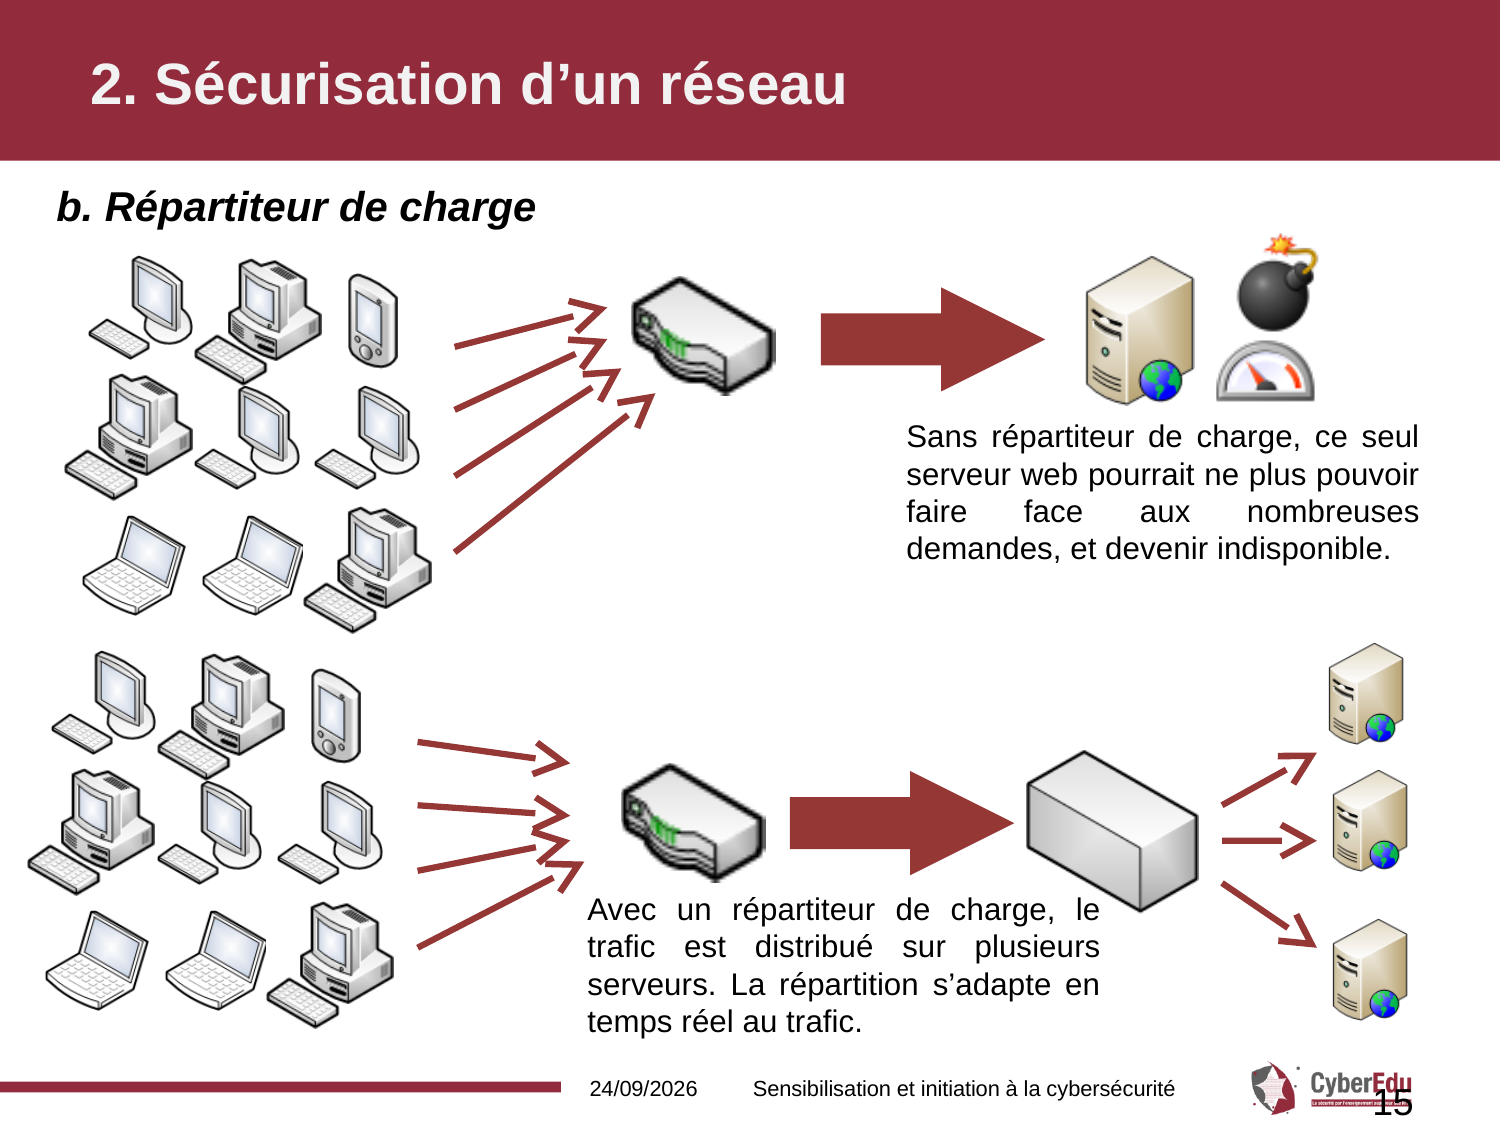

# 2. Sécurisation d’un réseau
b. Répartiteur de charge
Sans répartiteur de charge, ce seul serveur web pourrait ne plus pouvoir faire face aux nombreuses demandes, et devenir indisponible.
Avec un répartiteur de charge, le trafic est distribué sur plusieurs serveurs. La répartition s’adapte en temps réel au trafic.
Sensibilisation et initiation à la cybersécurité